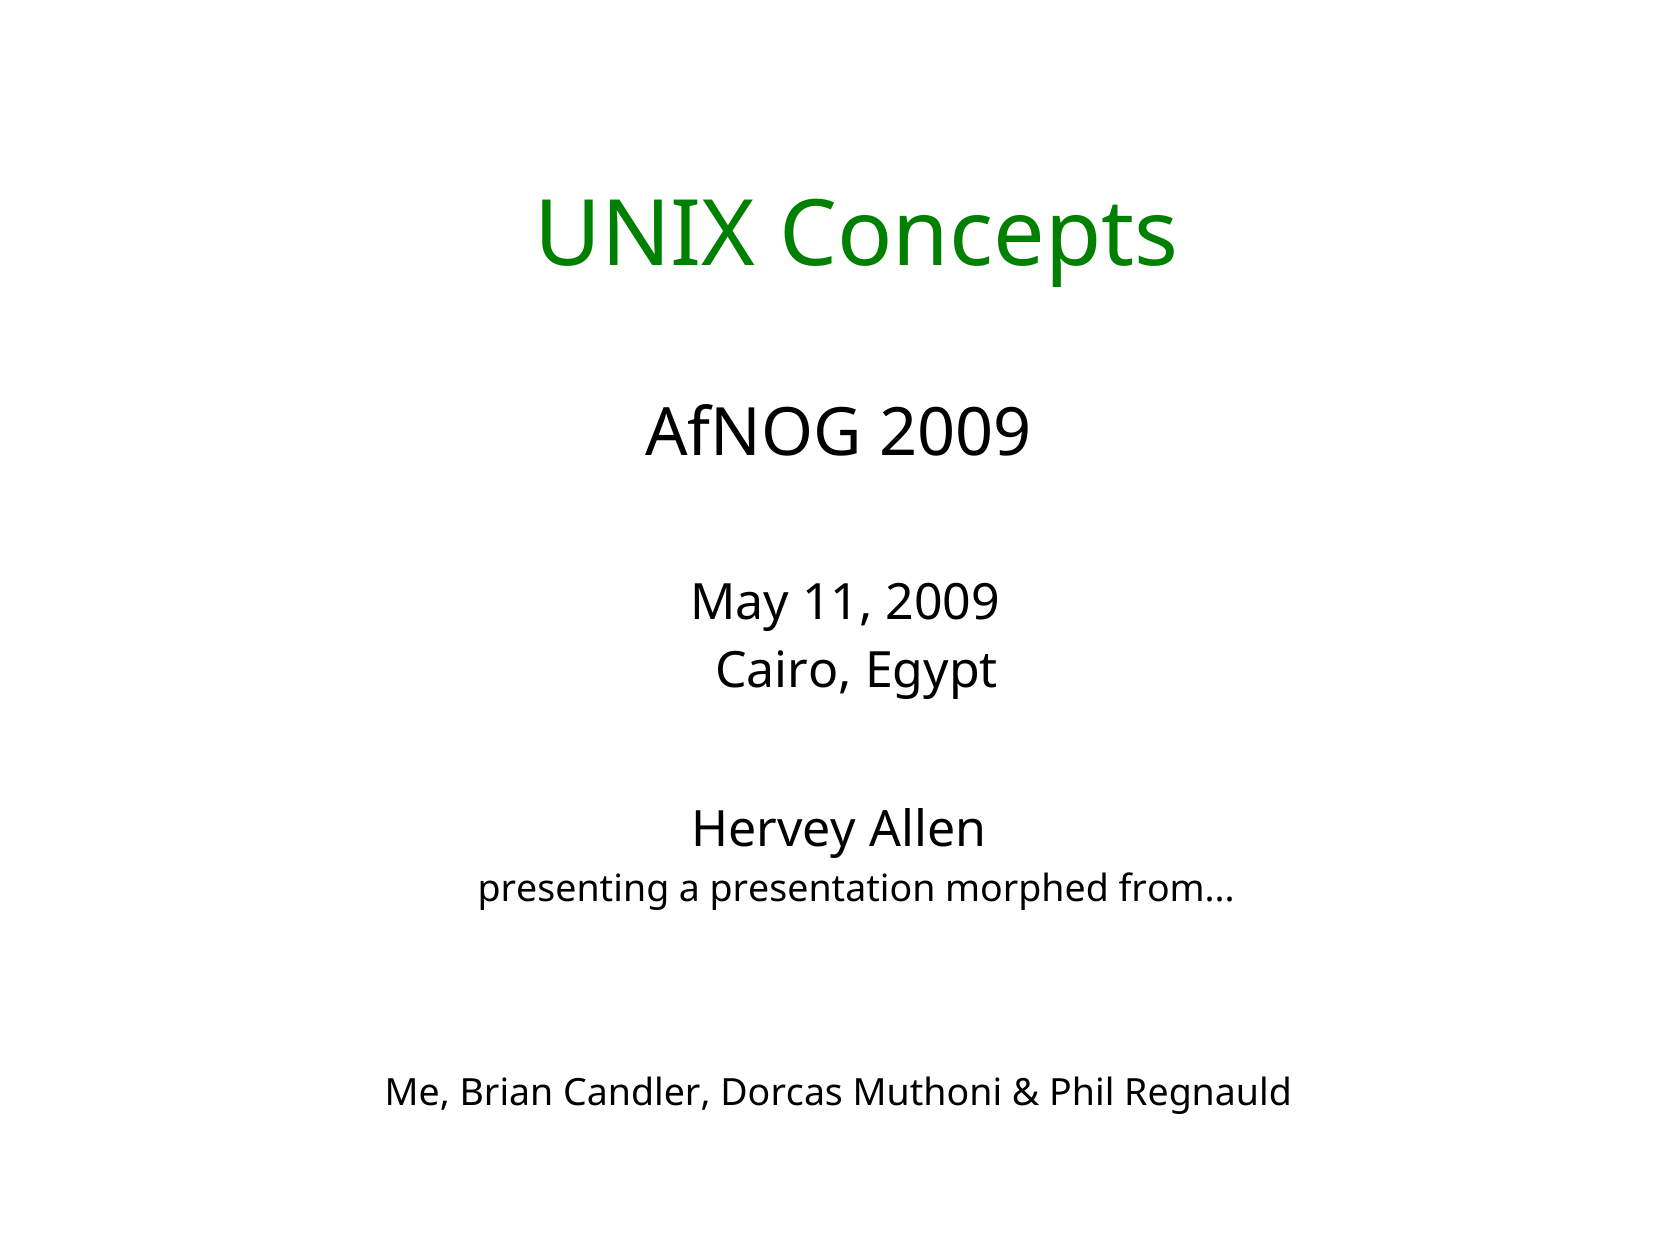

# UNIX Concepts
AfNOG 2009
 May 11, 2009
Cairo, Egypt
Hervey Allen
presenting a presentation morphed from...
Me, Brian Candler, Dorcas Muthoni & Phil Regnauld